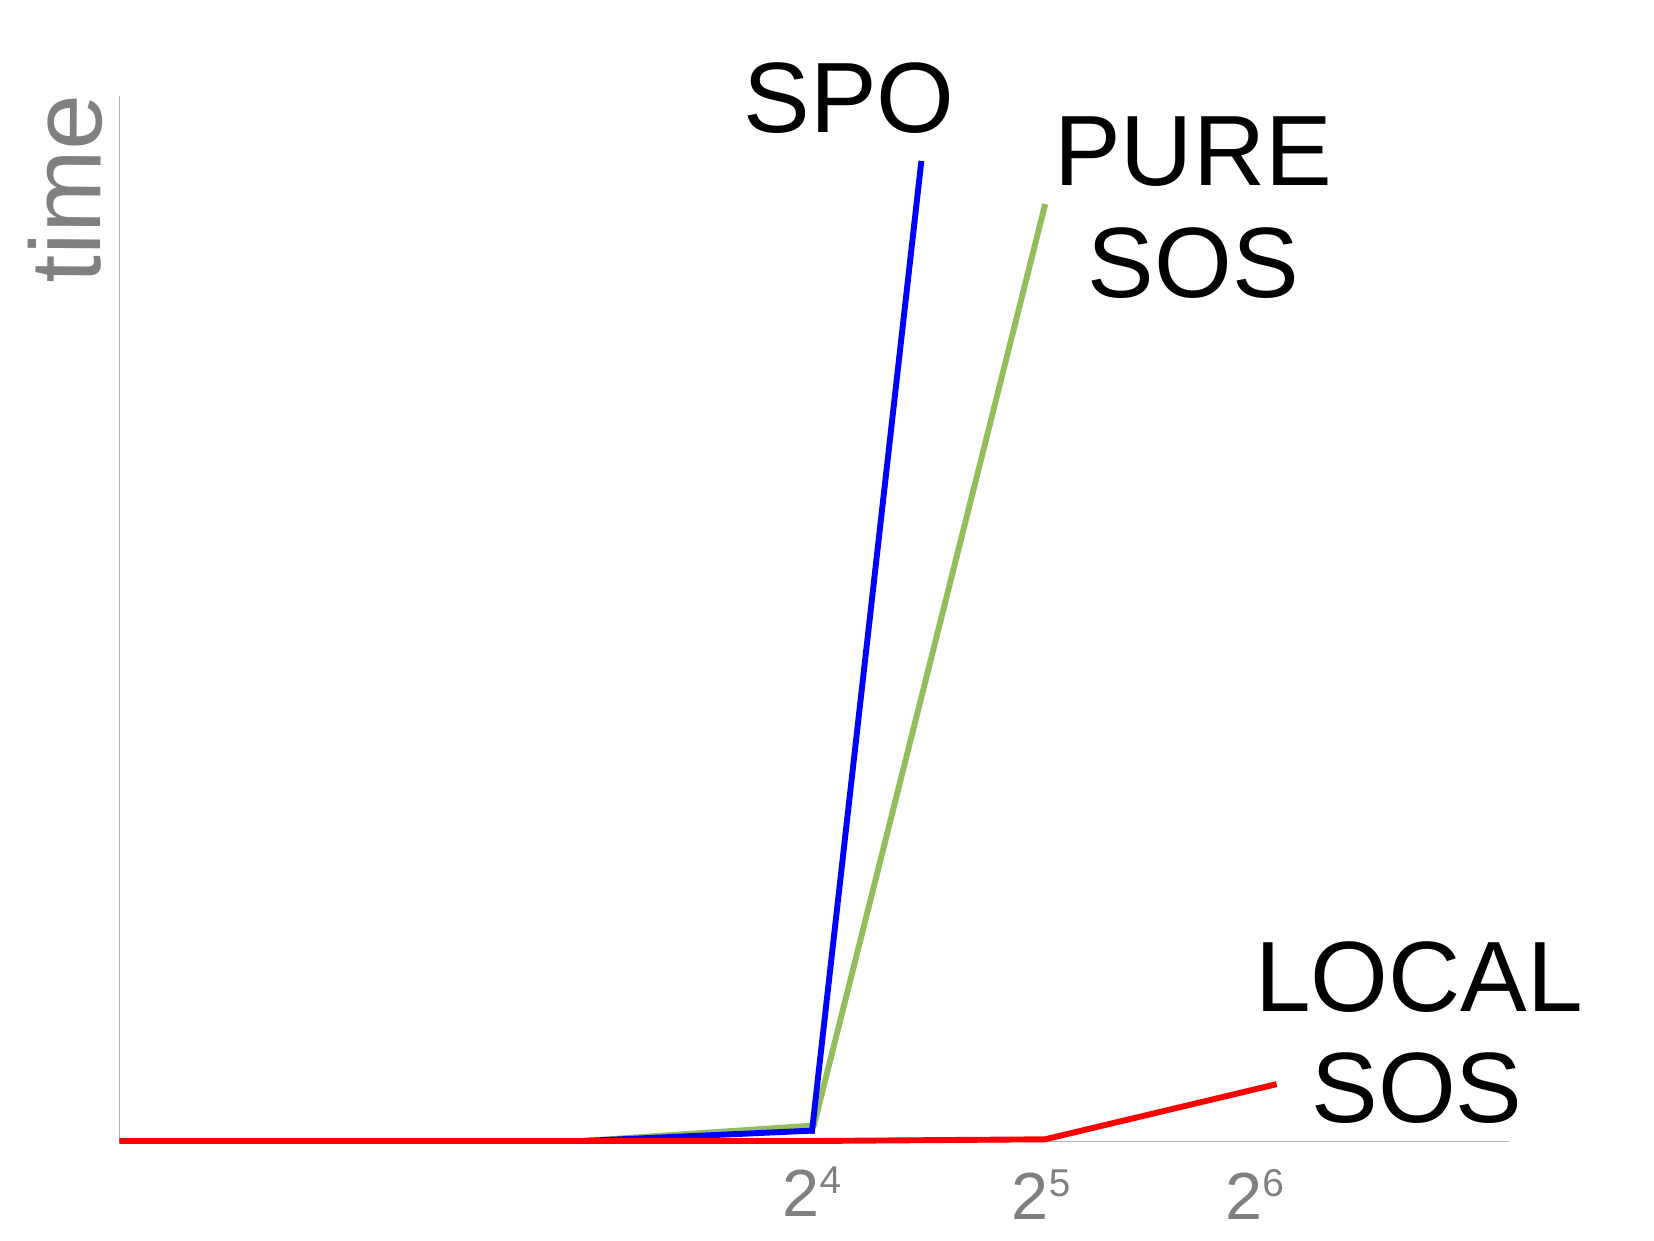

SPO
time
### Chart
| Category | SOS | SPO | HYBRID |
|---|---|---|---|
| 1 | 0.0 | 0.0 | 0.0 |
| 2 | 0.0 | 0.0 | 0.0 |
| 3 | 0.0 | 0.0 | 0.0 |
| 4 | 37.0 | 25.0 | 0.0 |
| 5 | 2243.0 | None | 4.0 |
| 6 | None | None | 136.0 |
| None | None | None | None |PURE
SOS
LOCAL SOS
24
25
26